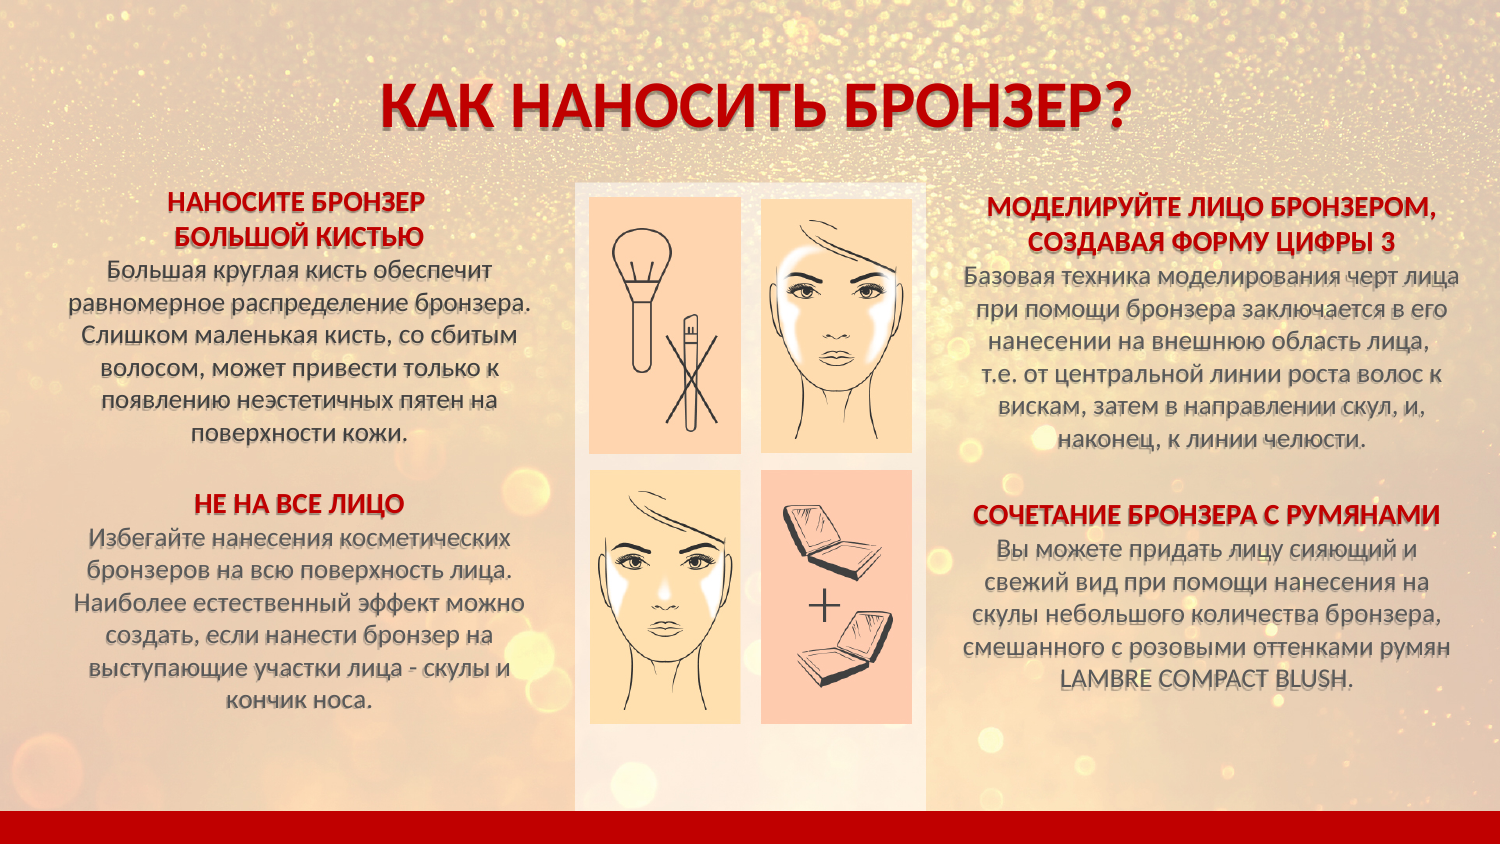

КАК НАНОСИТЬ БРОНЗЕР?
НАНОСИТЕ БРОНЗЕР
БОЛЬШОЙ КИСТЬЮ
Большая круглая кисть обеспечит равномерное распределение бронзера. Слишком маленькая кисть, со сбитым волосом, может привести только к появлению неэстетичных пятен на поверхности кожи.
МОДЕЛИРУЙТЕ ЛИЦО БРОНЗЕРОМ, СОЗДАВАЯ ФОРМУ ЦИФРЫ 3
Базовая техника моделирования черт лица при помощи бронзера заключается в его нанесении на внешнюю область лица,
т.е. от центральной линии роста волос к вискам, затем в направлении скул, и, наконец, к линии челюсти.
НЕ НА ВСЕ ЛИЦО
Избегайте нанесения косметических бронзеров на всю поверхность лица. Наиболее естественный эффект можно создать, если нанести бронзер на выступающие участки лица - скулы и кончик носа.
CОЧЕТАНИЕ БРОНЗЕРА С РУМЯНАМИ
Вы можете придать лицу сияющий и свежий вид при помощи нанесения на скулы небольшого количества бронзера, смешанного с розовыми оттенками румян LAMBRE COMPACT BLUSH.